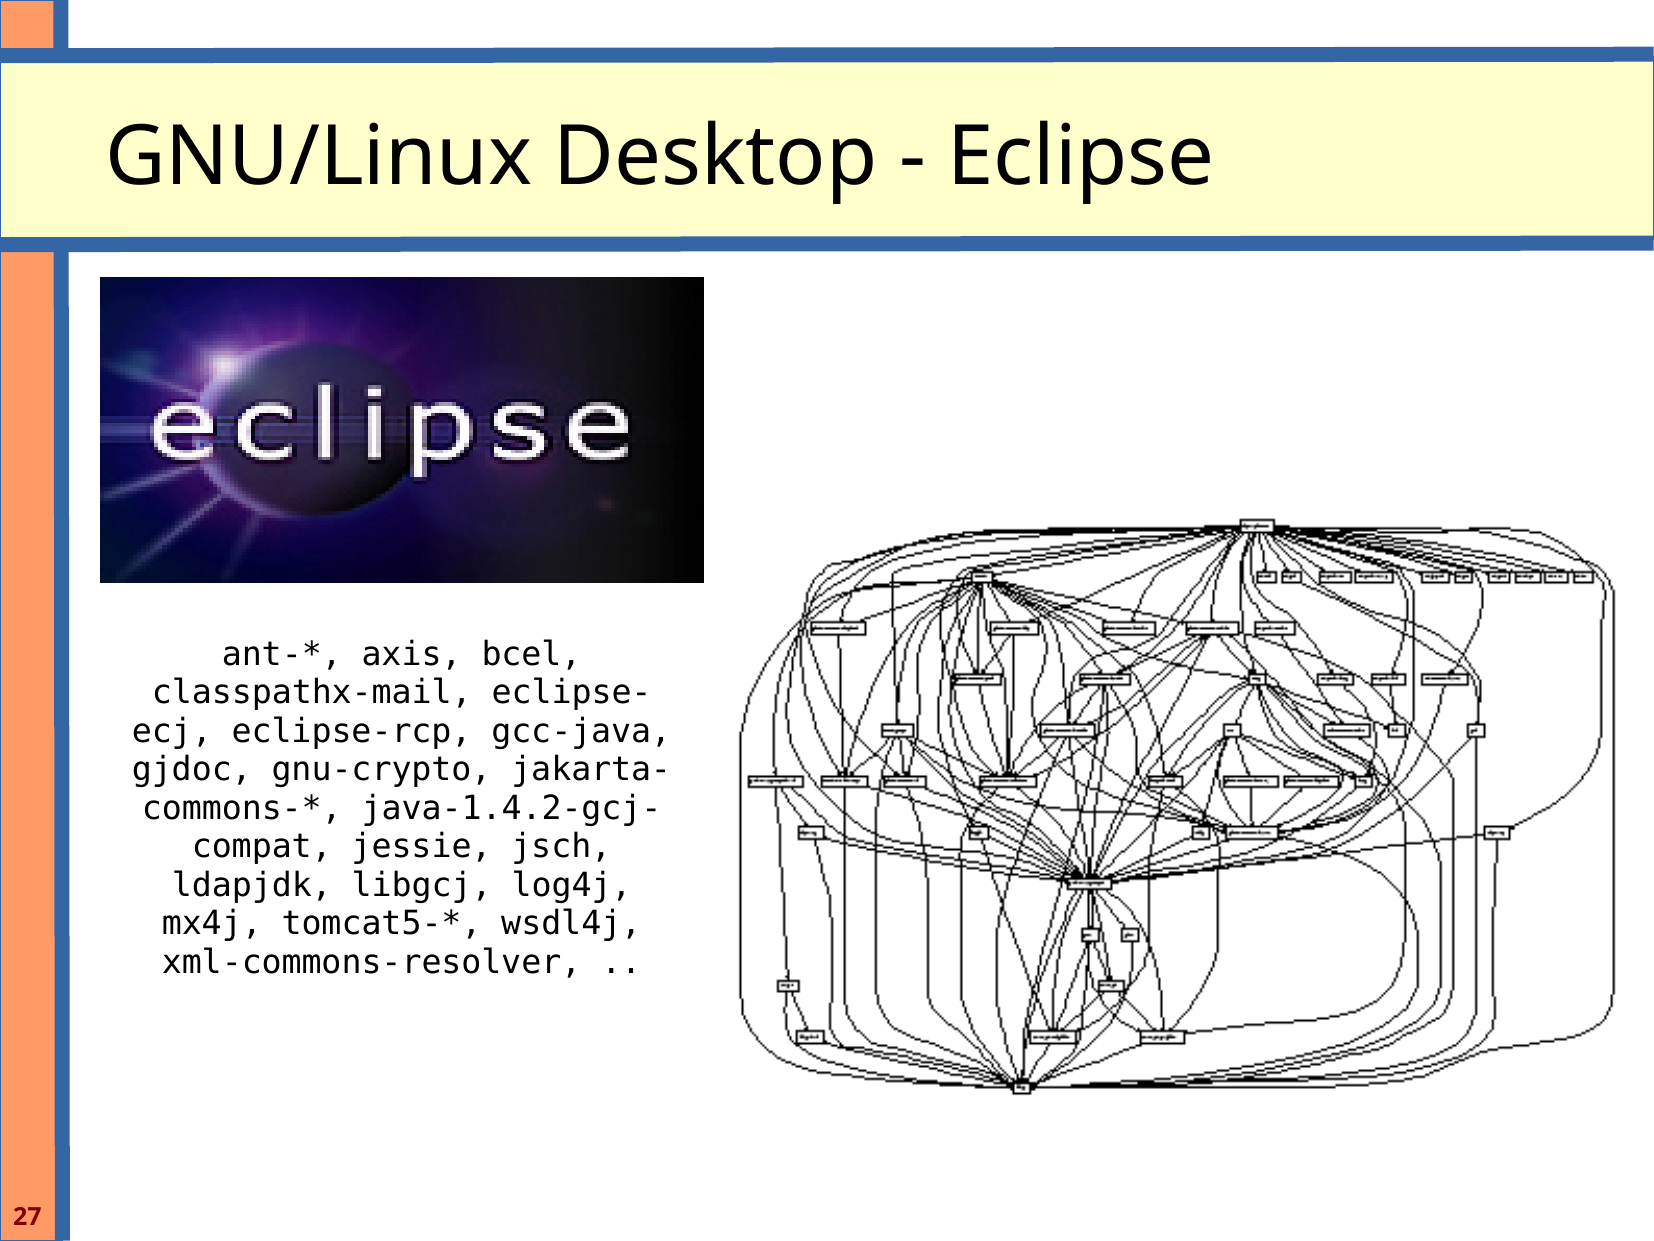

# GNU/Linux Desktop - Eclipse
ant-*, axis, bcel, classpathx-mail, eclipse-ecj, eclipse-rcp, gcc-java, gjdoc, gnu-crypto, jakarta-commons-*, java-1.4.2-gcj-compat, jessie, jsch, ldapjdk, libgcj, log4j, mx4j, tomcat5-*, wsdl4j, xml-commons-resolver, ..